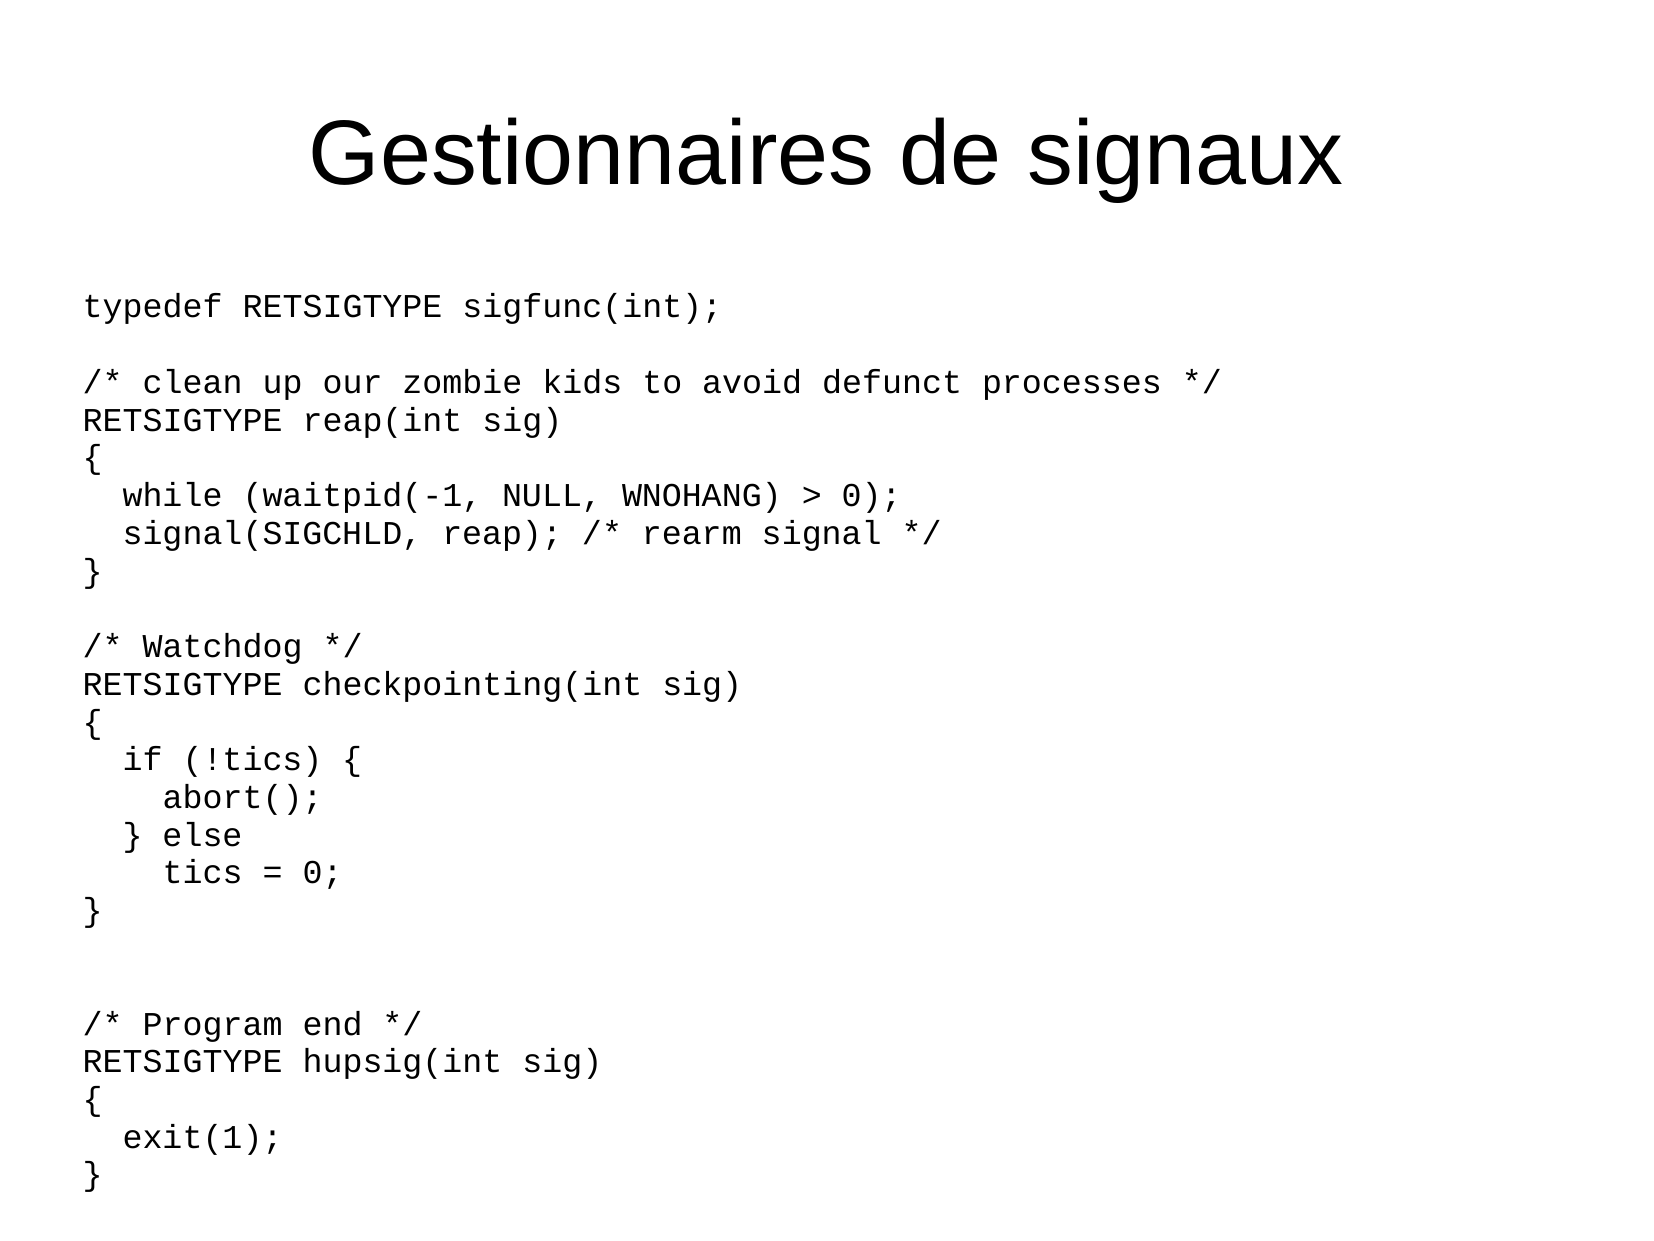

# Gestionnaires de signaux
typedef RETSIGTYPE sigfunc(int);
/* clean up our zombie kids to avoid defunct processes */
RETSIGTYPE reap(int sig)
{
 while (waitpid(-1, NULL, WNOHANG) > 0);
 signal(SIGCHLD, reap); /* rearm signal */
}
/* Watchdog */
RETSIGTYPE checkpointing(int sig)
{
 if (!tics) {
 abort();
 } else
 tics = 0;
}
/* Program end */
RETSIGTYPE hupsig(int sig)
{
 exit(1);
}